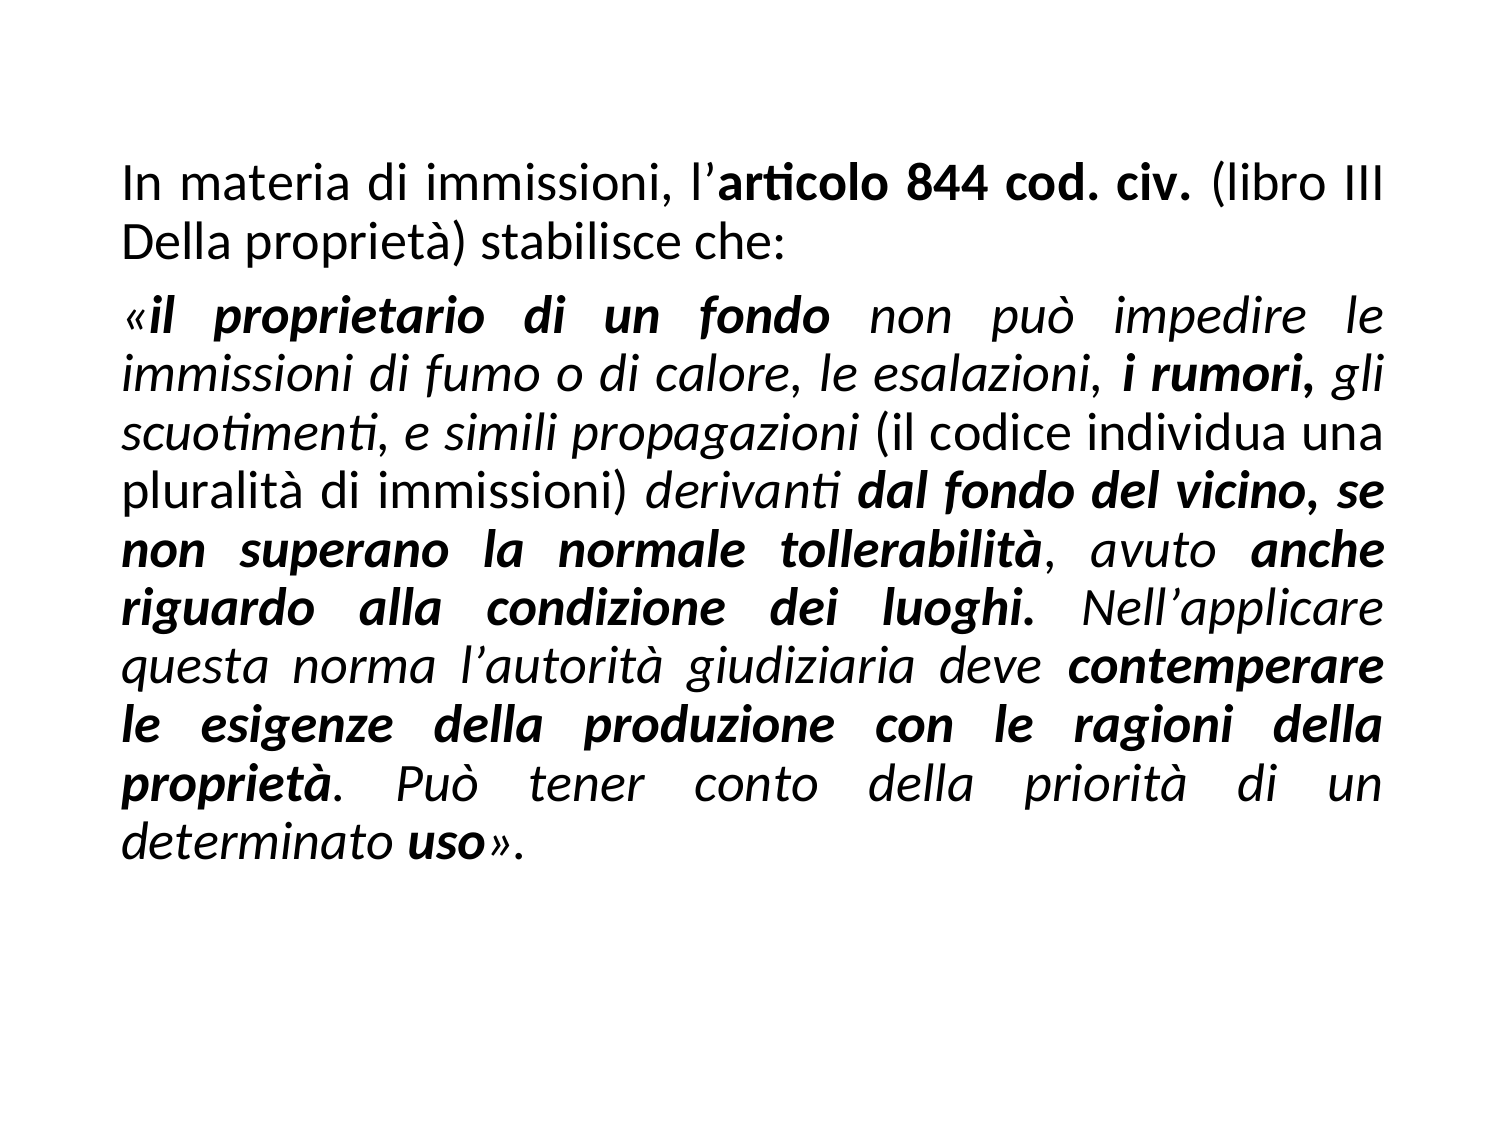

# In materia di immissioni, l’articolo 844 cod. civ. (libro III Della proprietà) stabilisce che:
«il proprietario di un fondo non può impedire le immissioni di fumo o di calore, le esalazioni, i rumori, gli scuotimenti, e simili propagazioni (il codice individua una pluralità di immissioni) derivanti dal fondo del vicino, se non superano la normale tollerabilità, avuto anche riguardo alla condizione dei luoghi. Nell’applicare questa norma l’autorità giudiziaria deve contemperare le esigenze della produzione con le ragioni della proprietà. Può tener conto della priorità di un determinato uso».